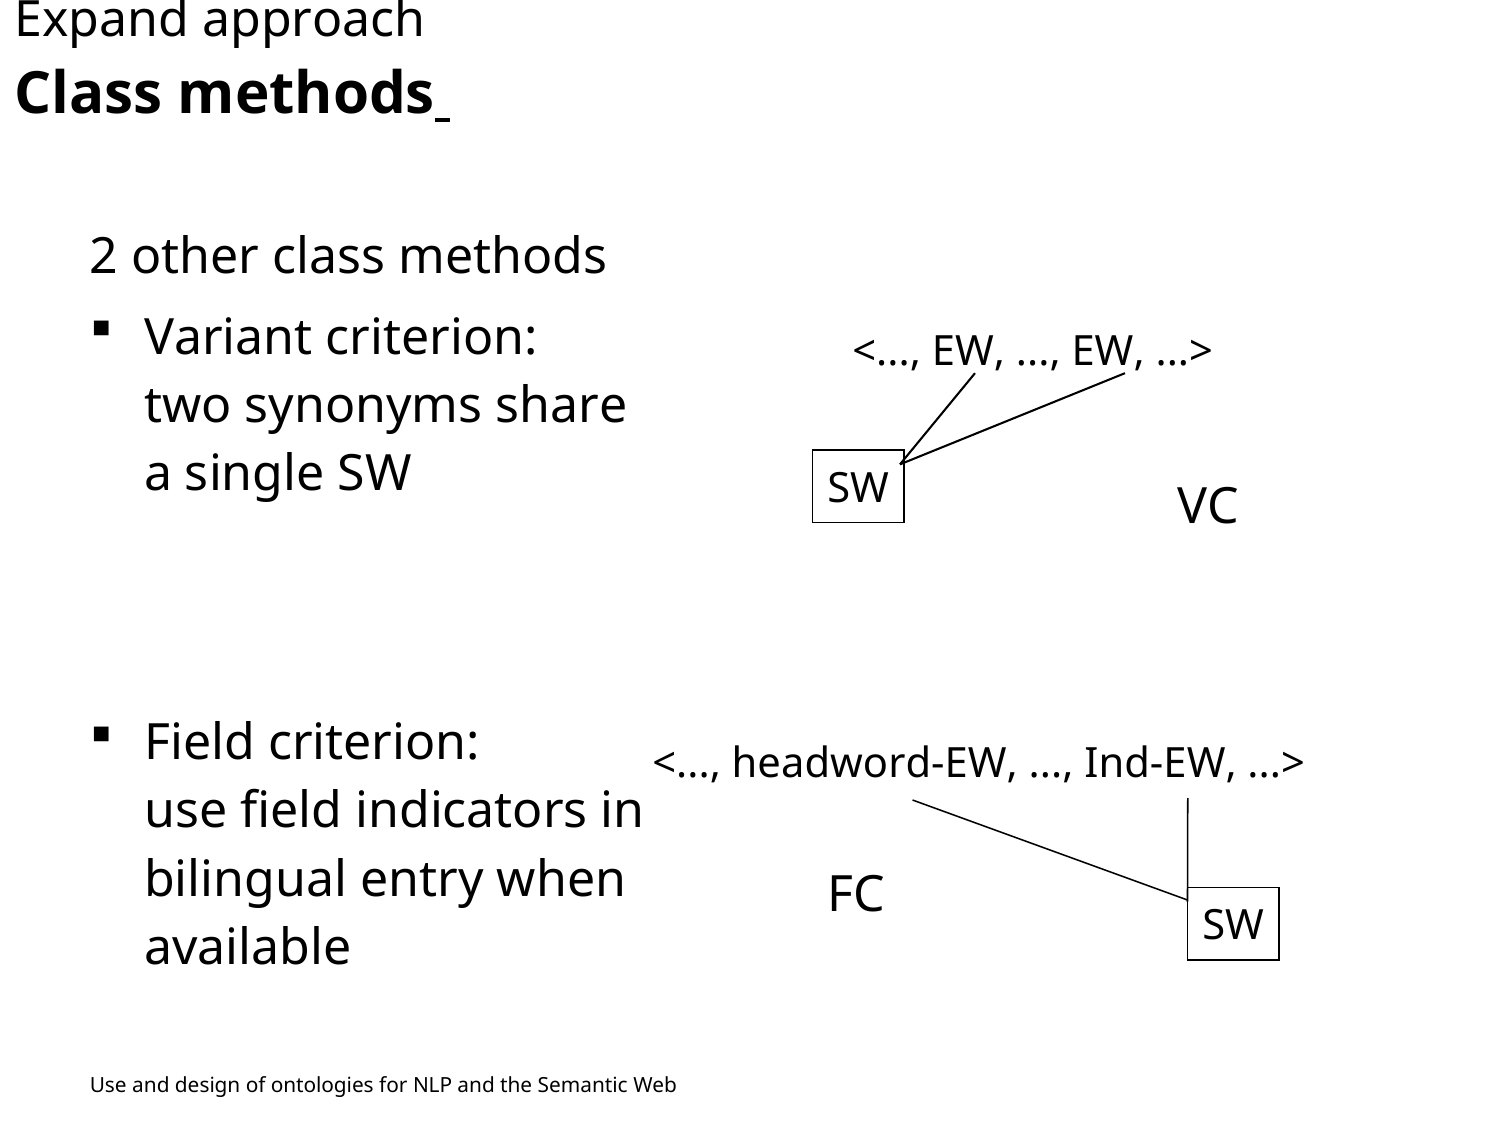

Expand approach
Class methods
# 2 other class methods
Variant criterion:
two synonyms share
a single SW
Field criterion:
use field indicators in
bilingual entry when
available
<..., EW, ..., EW, ...>
SW
VC
<..., headword-EW, ..., Ind-EW, ...>
FC
SW